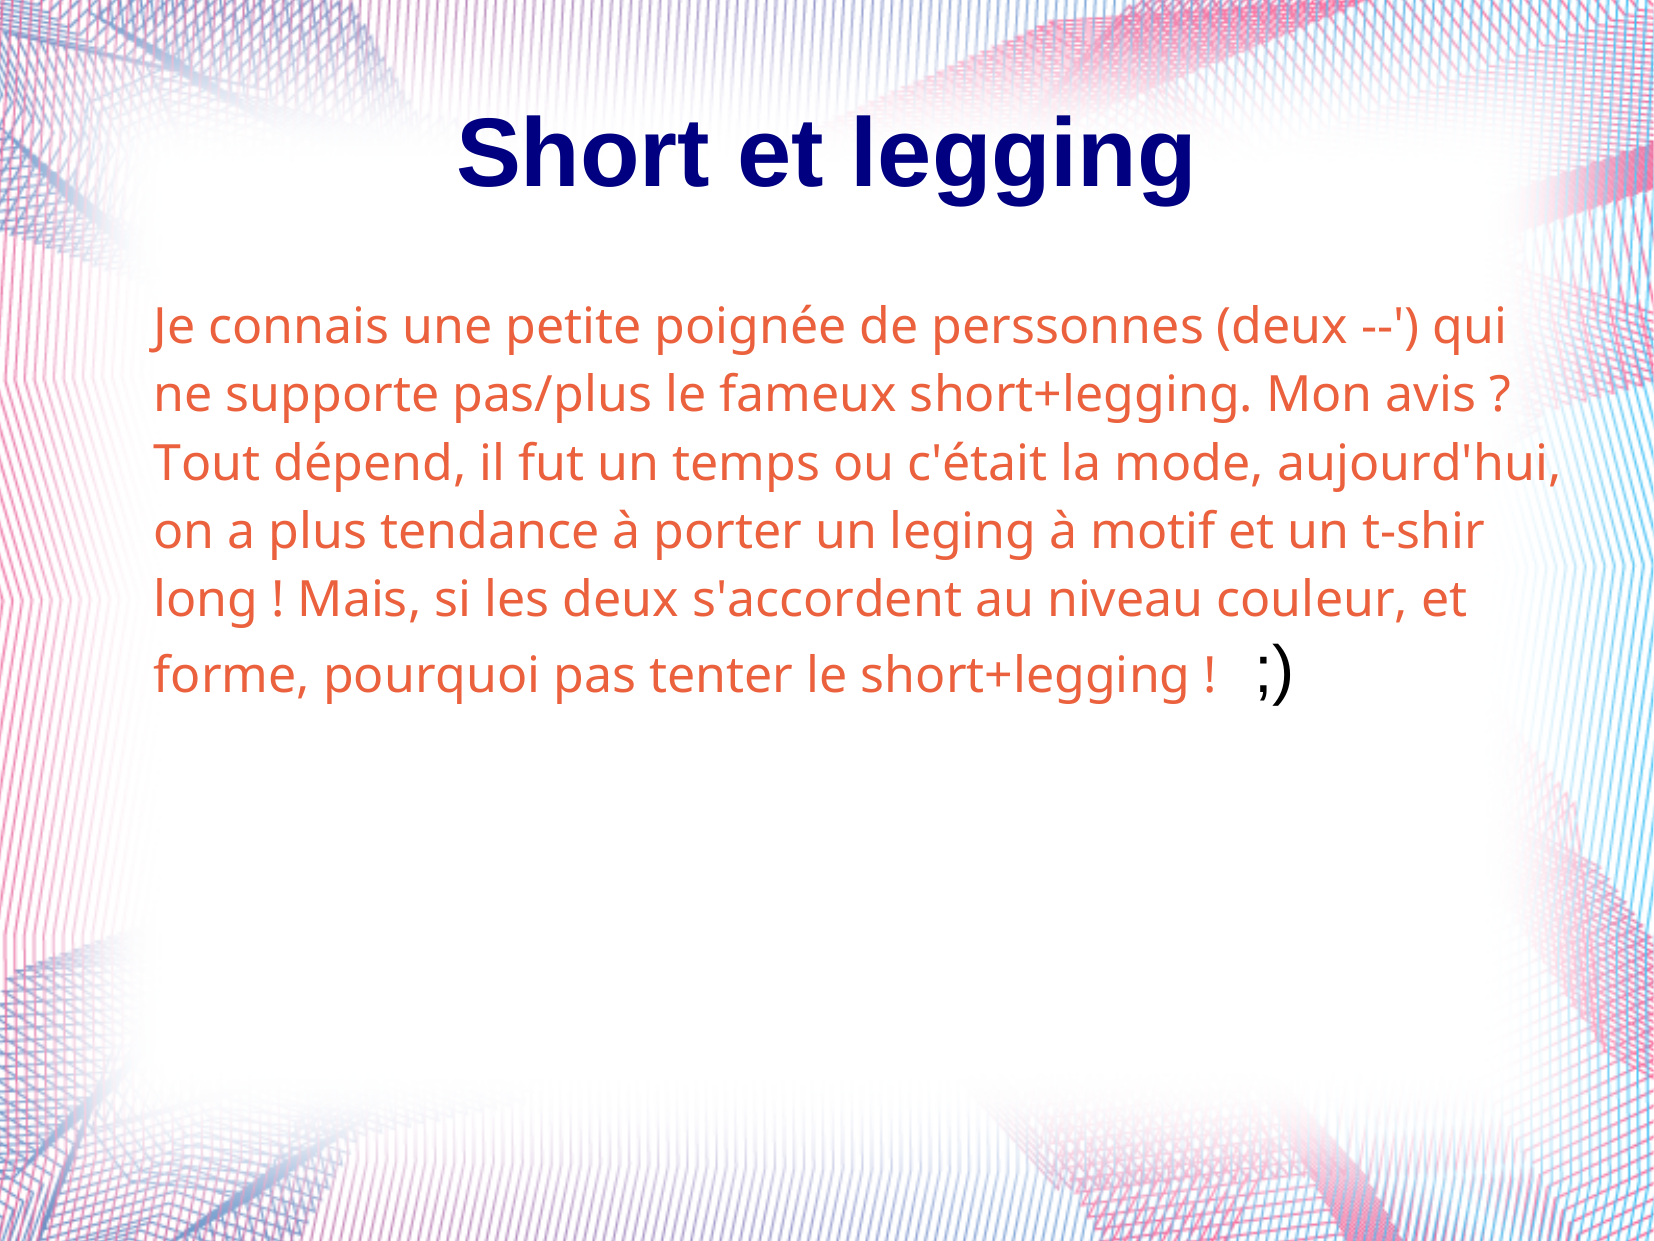

# Short et legging
Je connais une petite poignée de perssonnes (deux --') qui ne supporte pas/plus le fameux short+legging. Mon avis ? Tout dépend, il fut un temps ou c'était la mode, aujourd'hui, on a plus tendance à porter un leging à motif et un t-shir long ! Mais, si les deux s'accordent au niveau couleur, et forme, pourquoi pas tenter le short+legging ! ;)